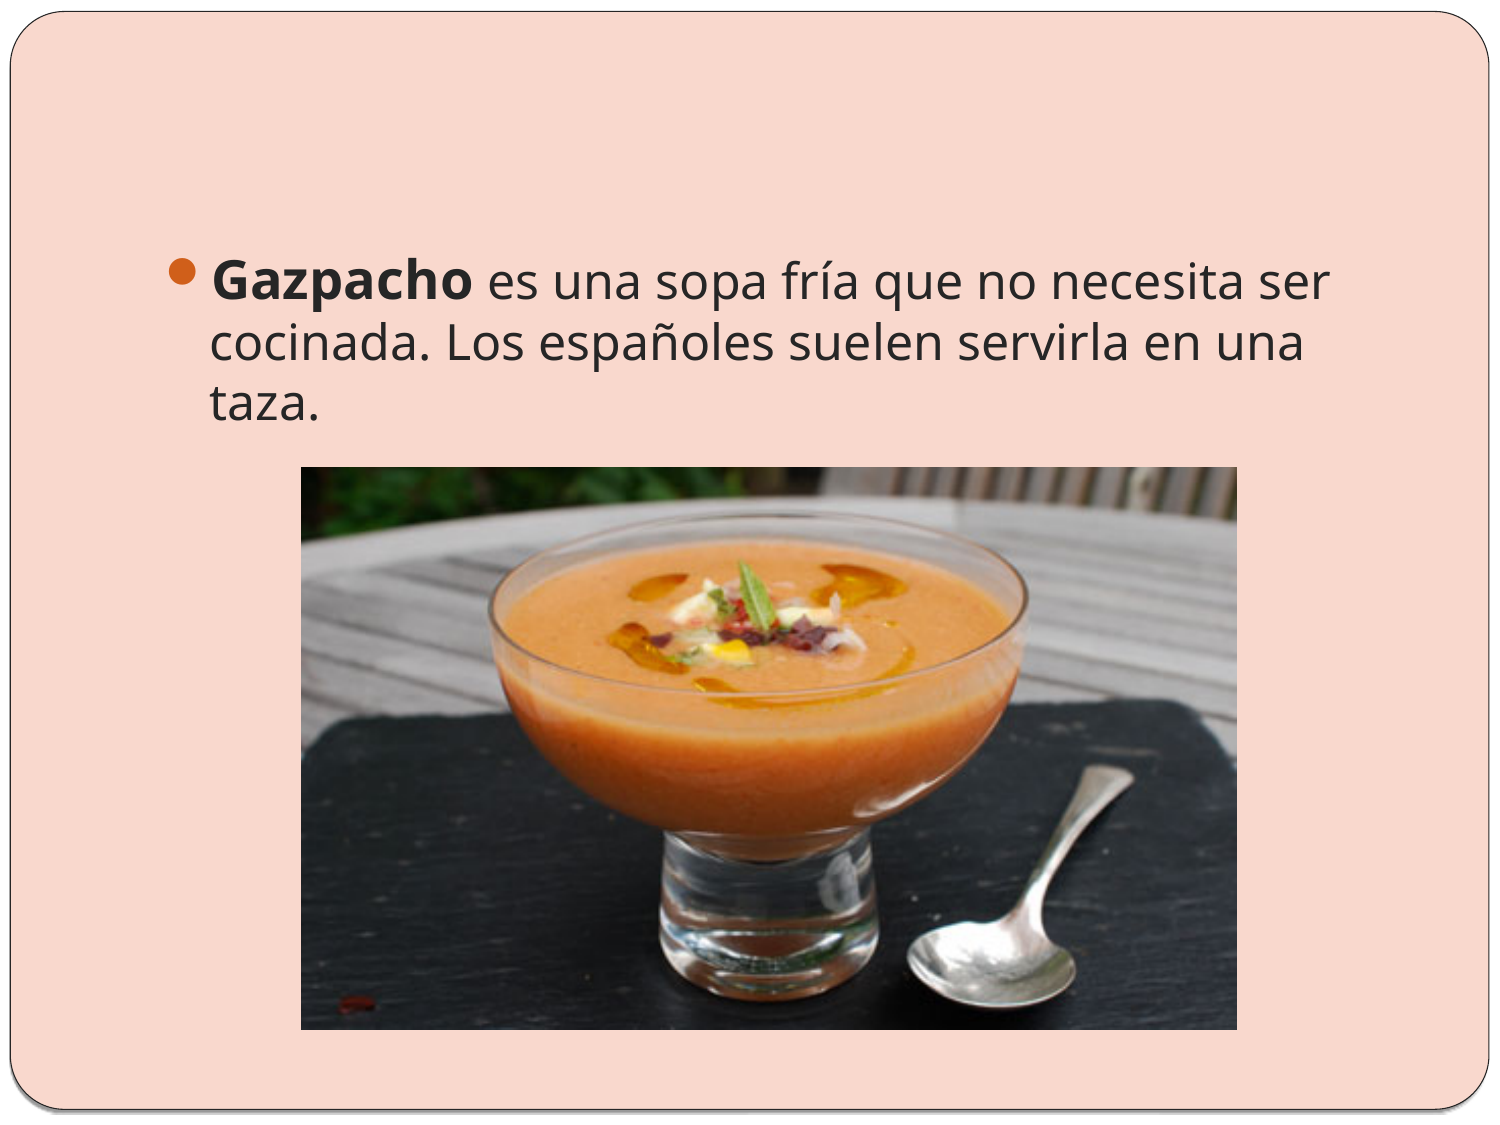

#
Gazpacho es una sopa fría que no necesita ser cocinada. Los españoles suelen servirla en una taza.